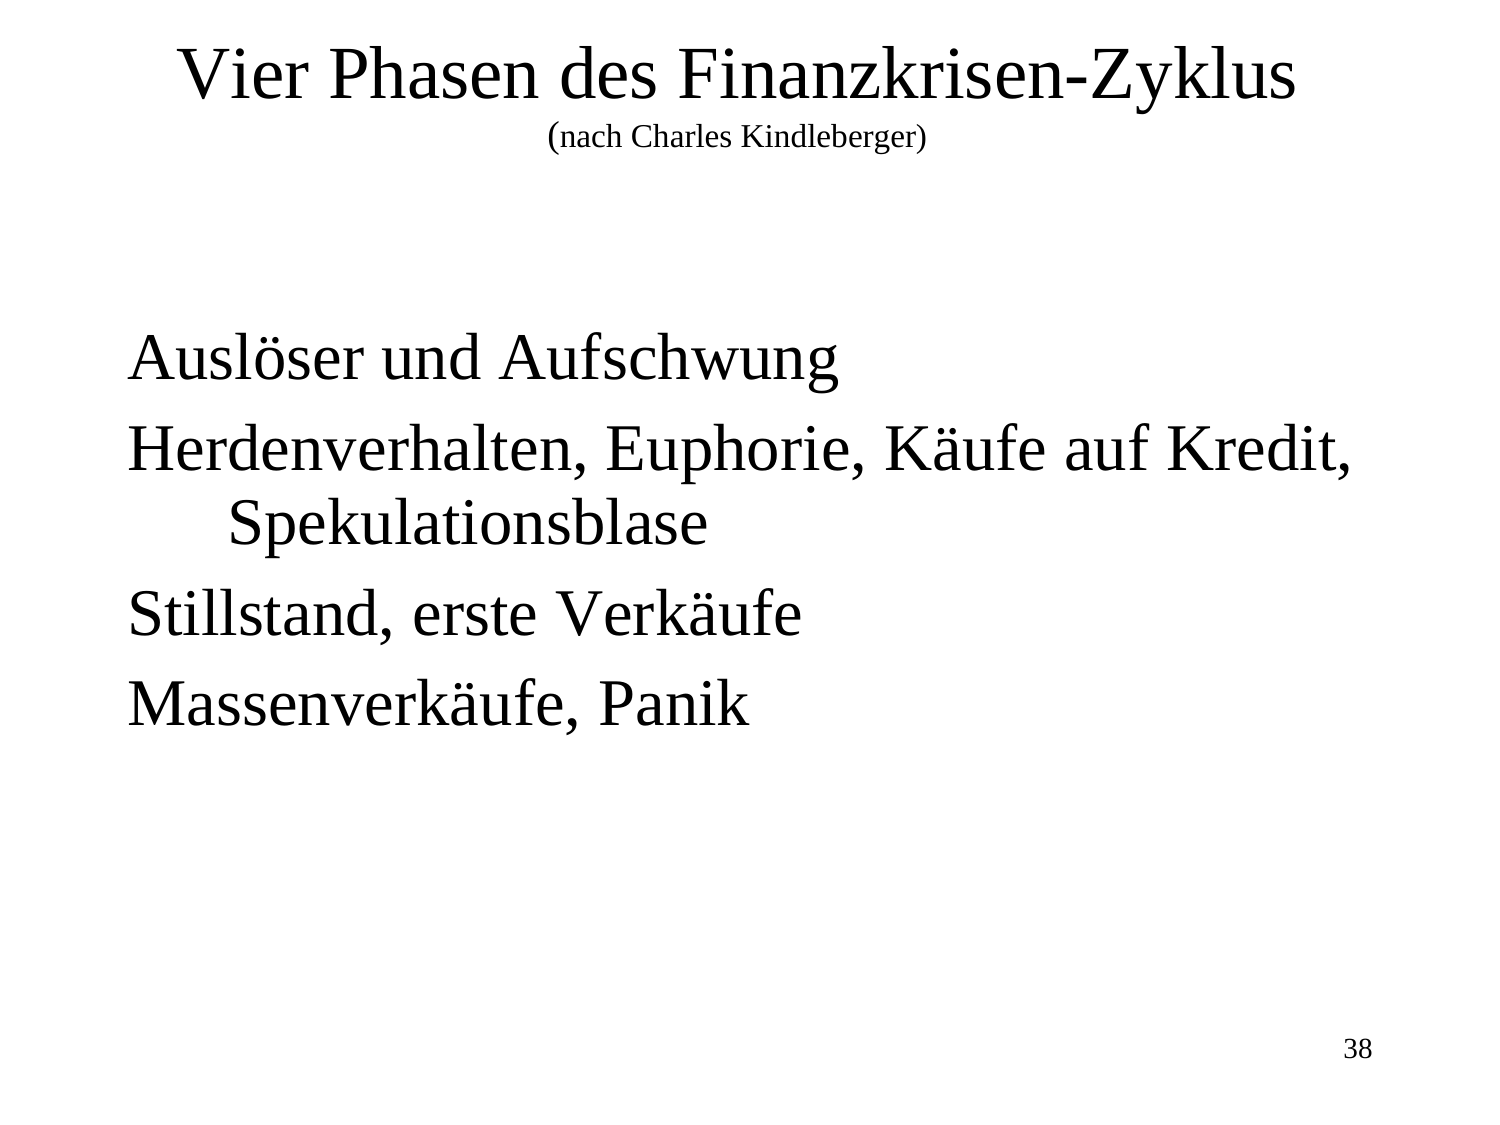

# Vier Phasen des Finanzkrisen-Zyklus (nach Charles Kindleberger)
Auslöser und Aufschwung
Herdenverhalten, Euphorie, Käufe auf Kredit, Spekulationsblase
Stillstand, erste Verkäufe
Massenverkäufe, Panik
38